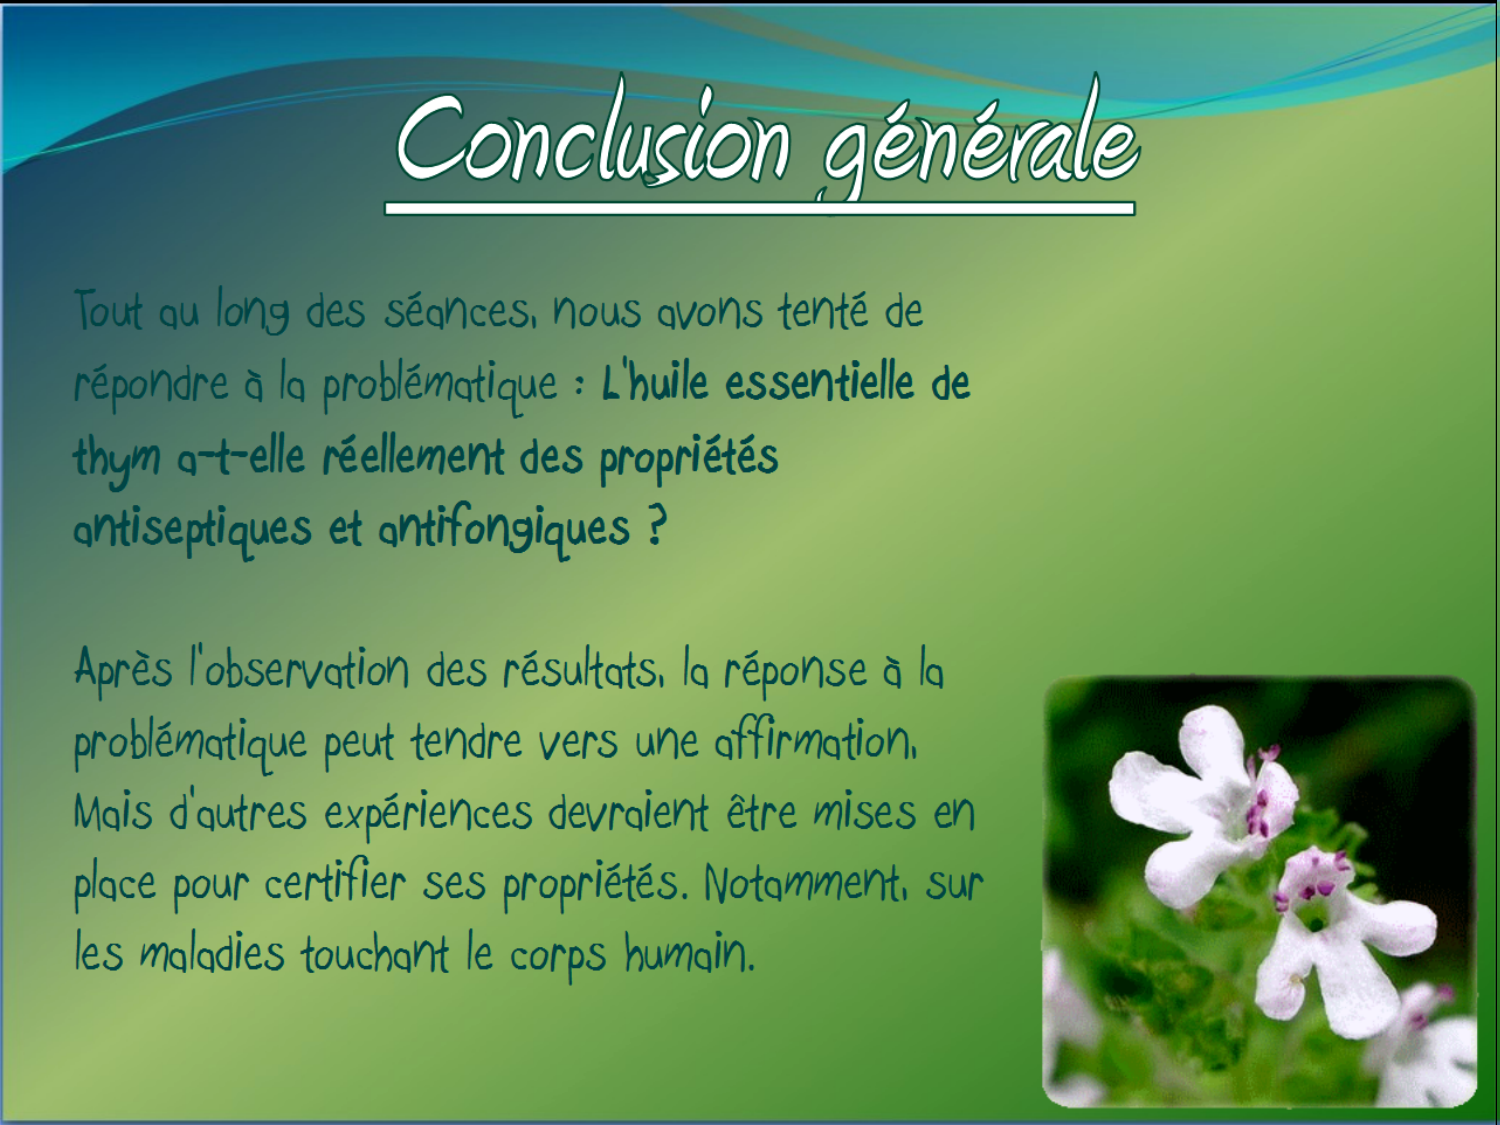

# Conclusion générale
Tout au long des séances, nous avons tenté de répondre à la problématique : L'huile essentielle de thym a-t-elle réellement des propriétés antiseptiques et antifongiques ?
Après l'observation des résultats, la réponse à la problématique peut tendre vers une affirmation, Mais d'autres expériences devraient être mises en place pour certifier ses propriétés. Notamment, sur les maladies touchant le corps humain.
15